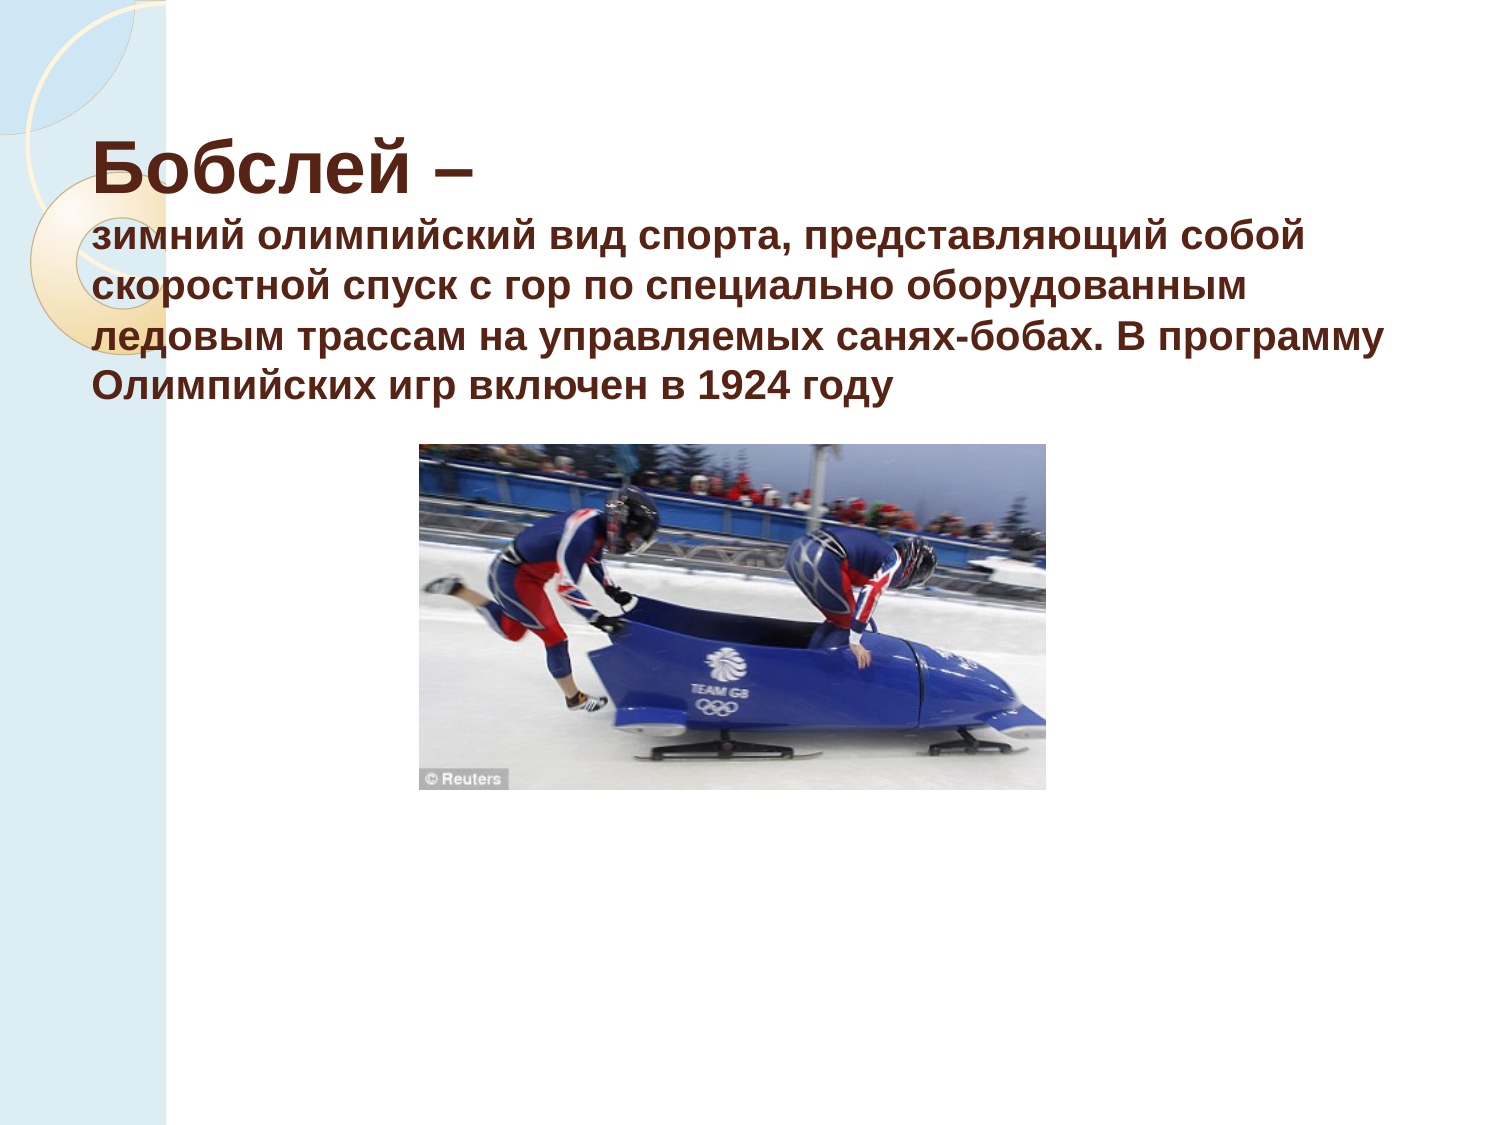

# Бобслей – зимний олимпийский вид спорта, представляющий собой скоростной спуск с гор по специально оборудованным ледовым трассам на управляемых санях-бобах. В программу Олимпийских игр включен в 1924 году